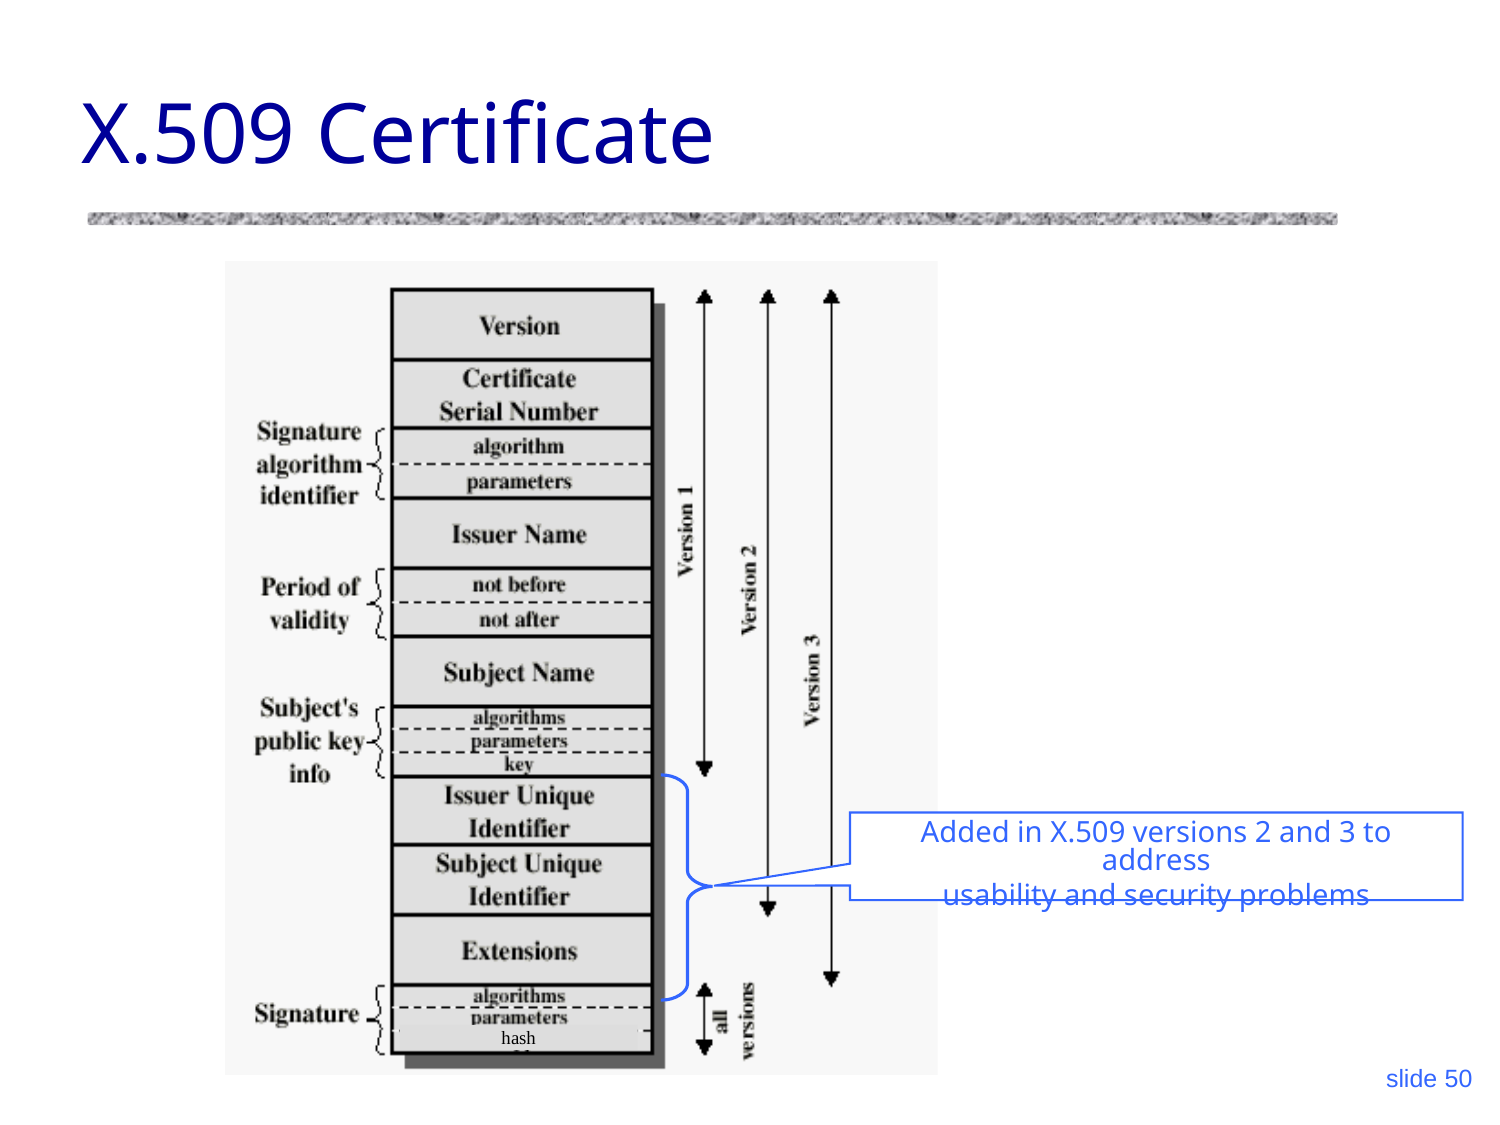

# X.509 Certificate
Added in X.509 versions 2 and 3 to address
usability and security problems
hash
slide